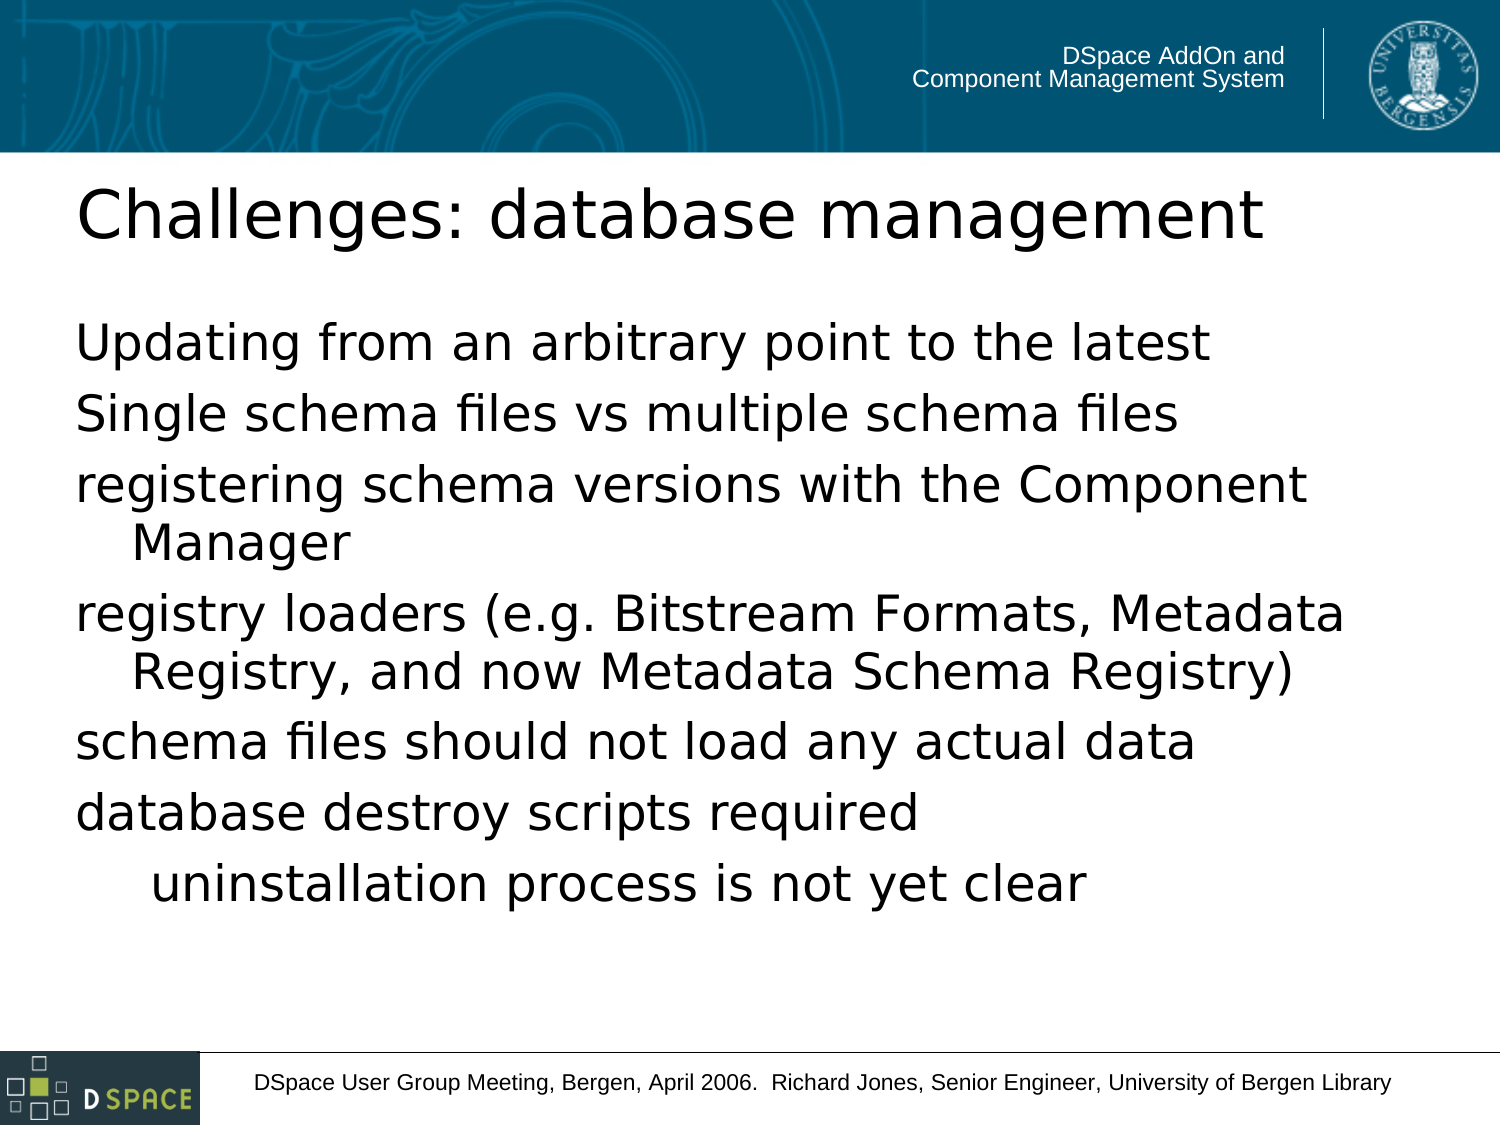

# Challenges: database management
Updating from an arbitrary point to the latest
Single schema files vs multiple schema files
registering schema versions with the Component Manager
registry loaders (e.g. Bitstream Formats, Metadata Registry, and now Metadata Schema Registry)
schema files should not load any actual data
database destroy scripts required
uninstallation process is not yet clear